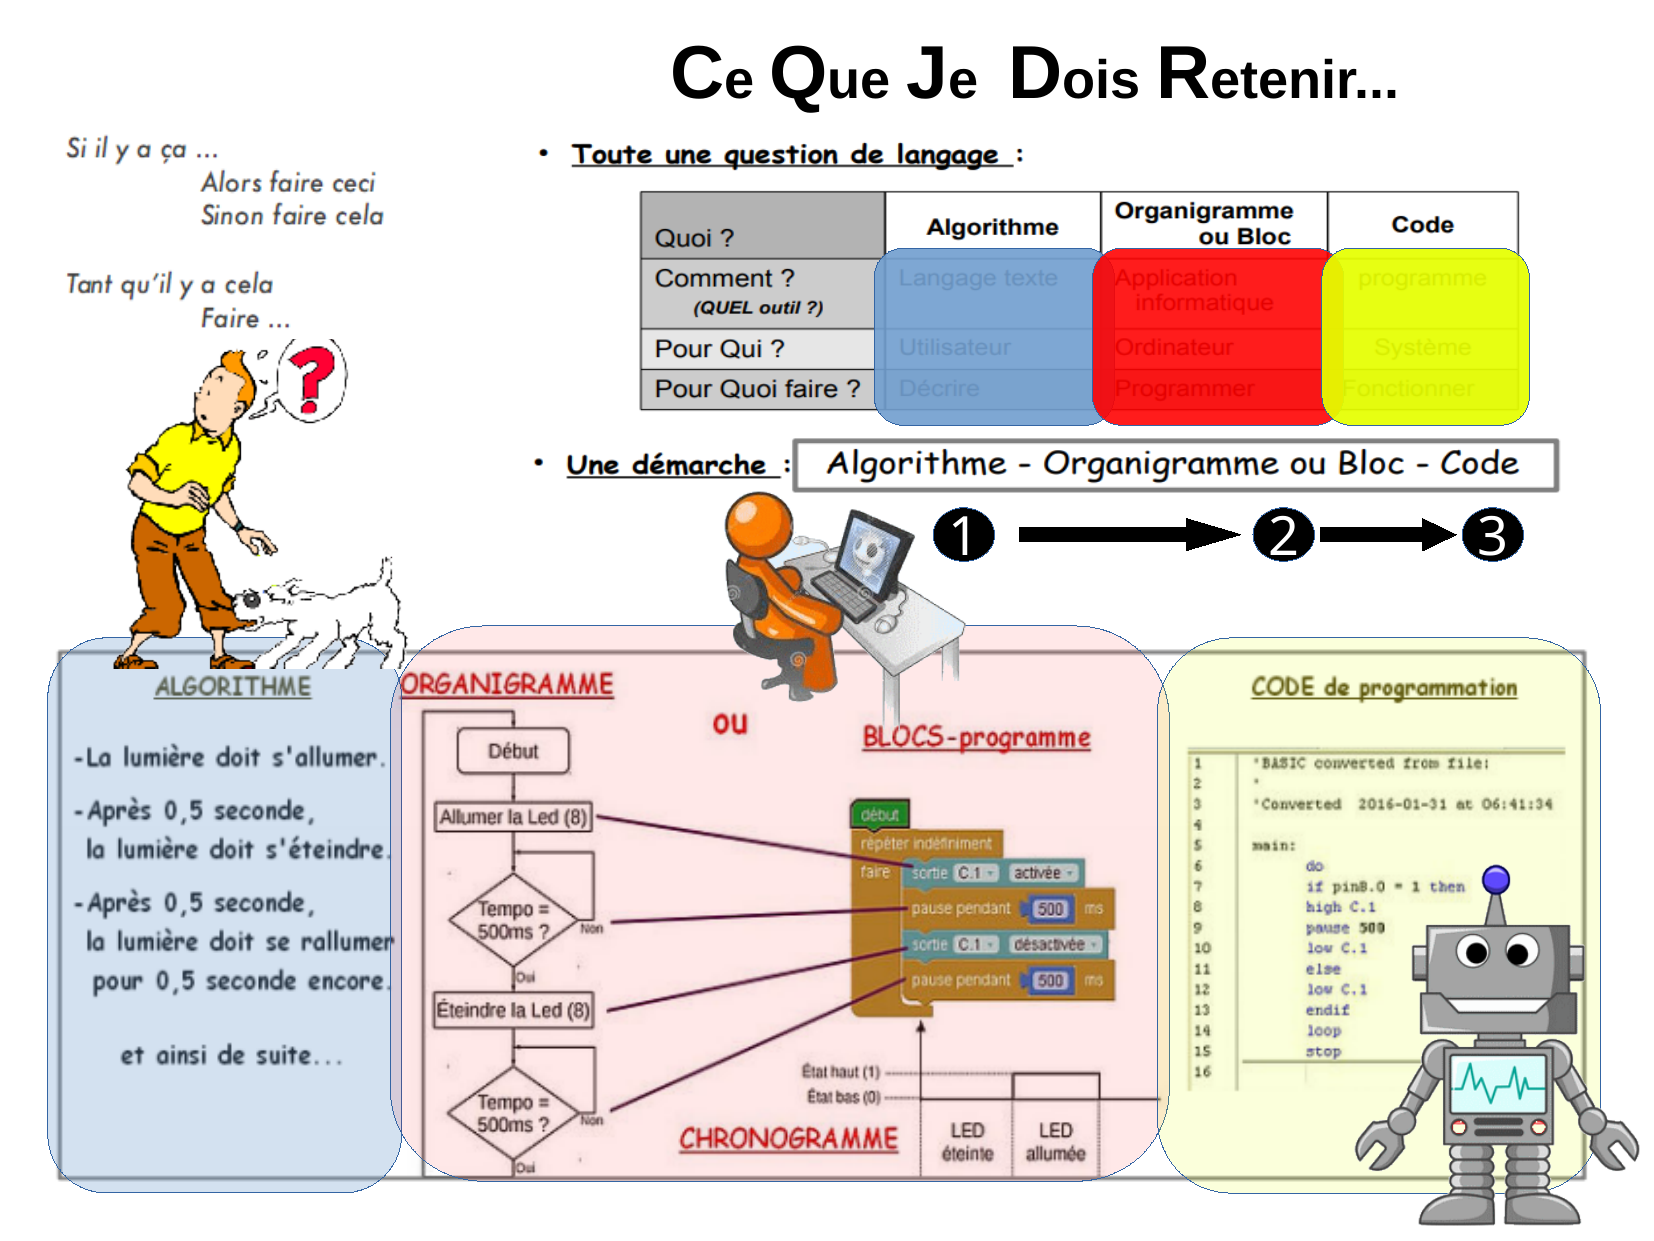

Ce Que Je Dois Retenir...
1
2
3